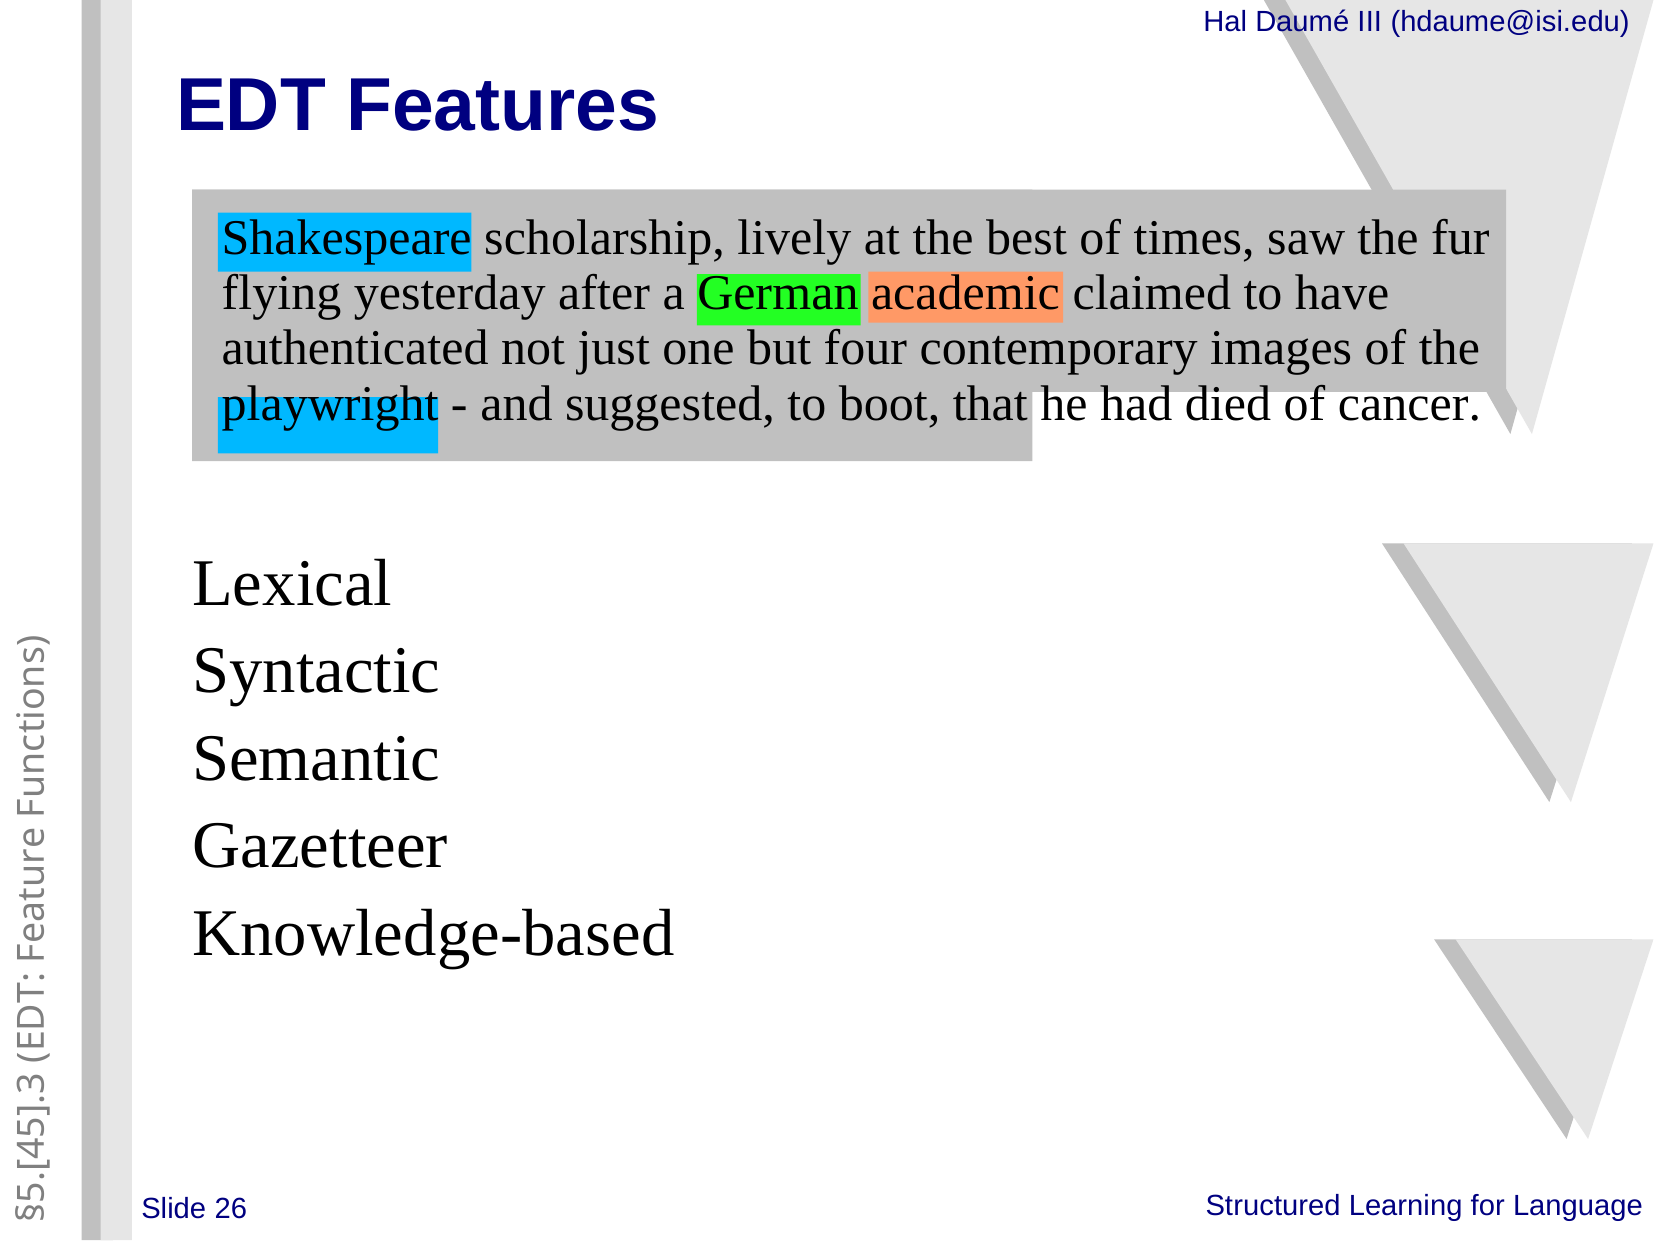

# EDT Features
Shakespeare scholarship, lively at the best of times, saw the fur flying yesterday after a German academic claimed to have authenticated not just one but four contemporary images of the playwright - and suggested, to boot, that he had died of cancer.
Lexical
Syntactic
Semantic
Gazetteer
Knowledge-based
§5.[45].3 (EDT: Feature Functions)